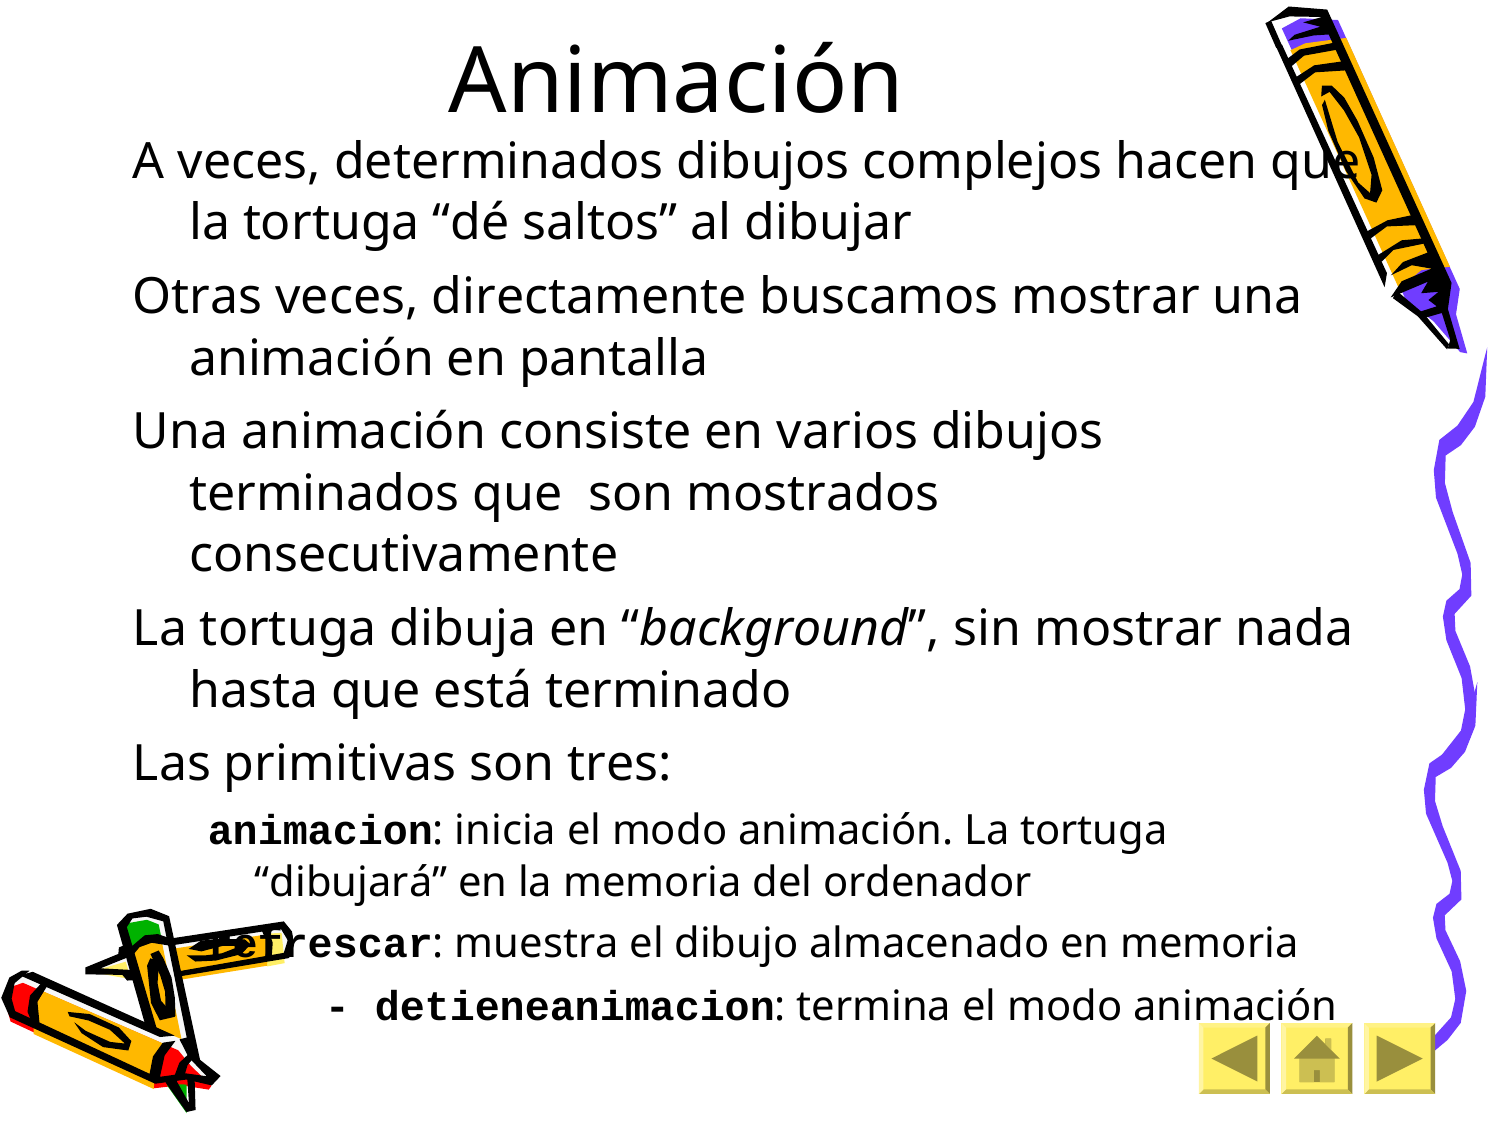

# Animación
A veces, determinados dibujos complejos hacen que la tortuga “dé saltos” al dibujar
Otras veces, directamente buscamos mostrar una animación en pantalla
Una animación consiste en varios dibujos terminados que son mostrados consecutivamente
La tortuga dibuja en “background”, sin mostrar nada hasta que está terminado
Las primitivas son tres:
animacion: inicia el modo animación. La tortuga “dibujará” en la memoria del ordenador
refrescar: muestra el dibujo almacenado en memoria
		- detieneanimacion: termina el modo animación